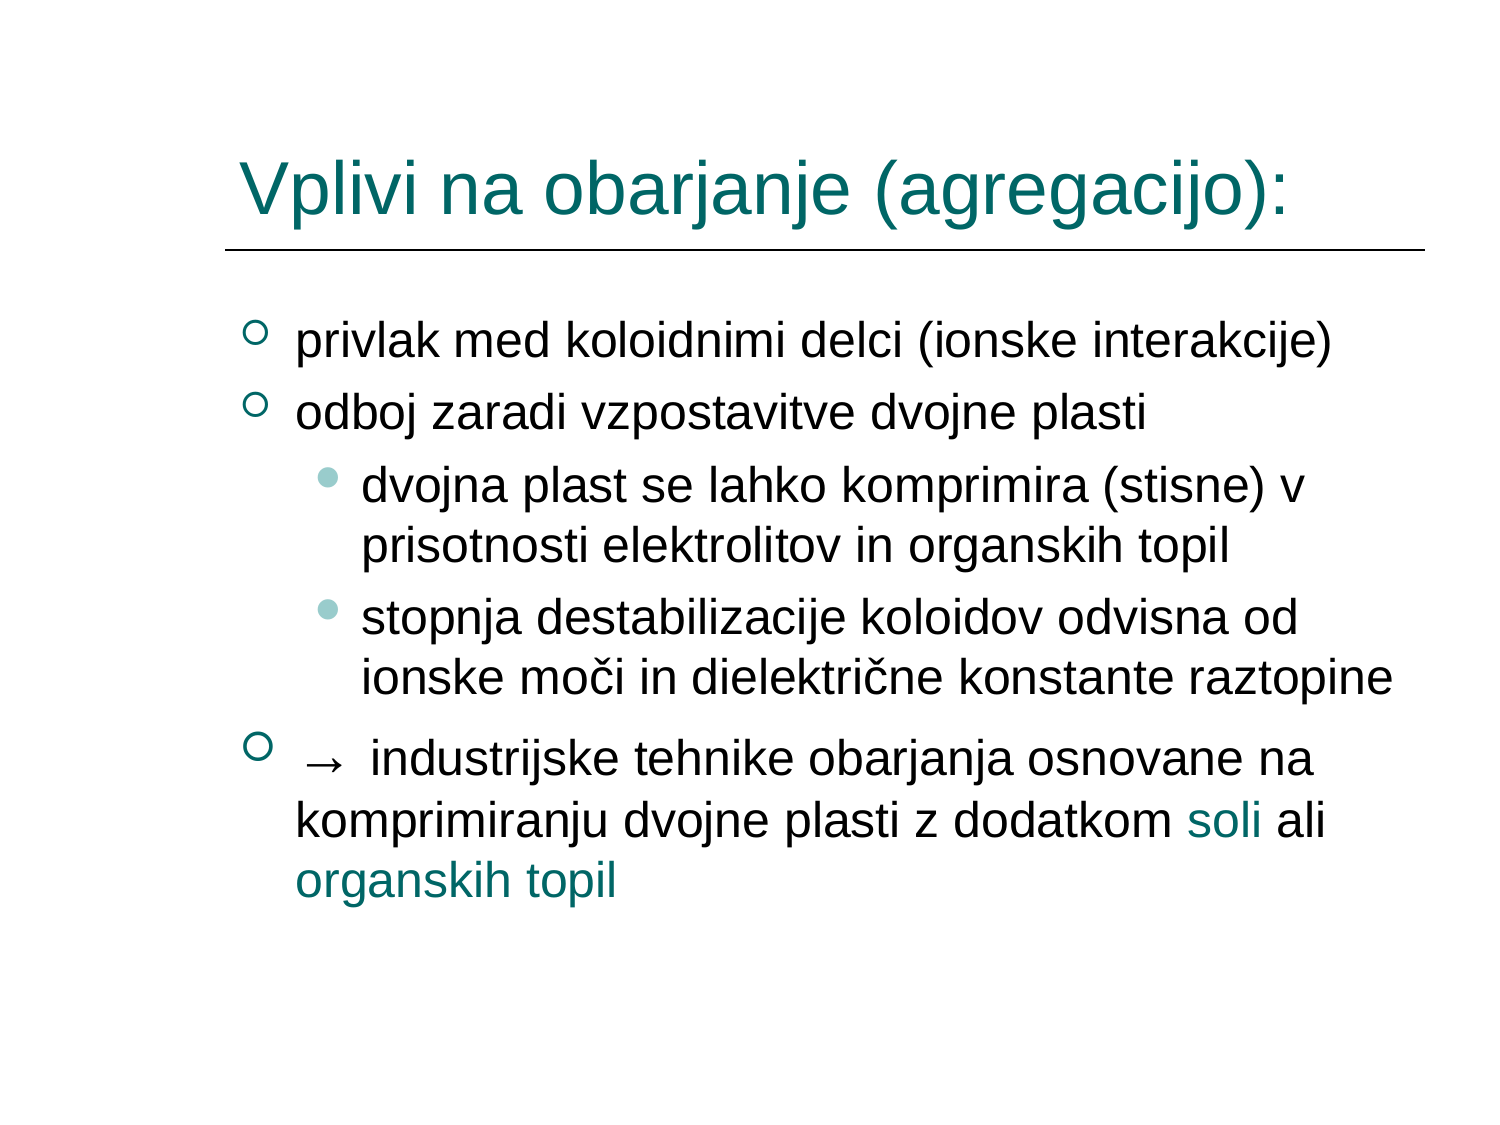

# Vplivi na obarjanje (agregacijo):
privlak med koloidnimi delci (ionske interakcije)
odboj zaradi vzpostavitve dvojne plasti
dvojna plast se lahko komprimira (stisne) v prisotnosti elektrolitov in organskih topil
stopnja destabilizacije koloidov odvisna od ionske moči in dielektrične konstante raztopine
→ industrijske tehnike obarjanja osnovane na komprimiranju dvojne plasti z dodatkom soli ali organskih topil